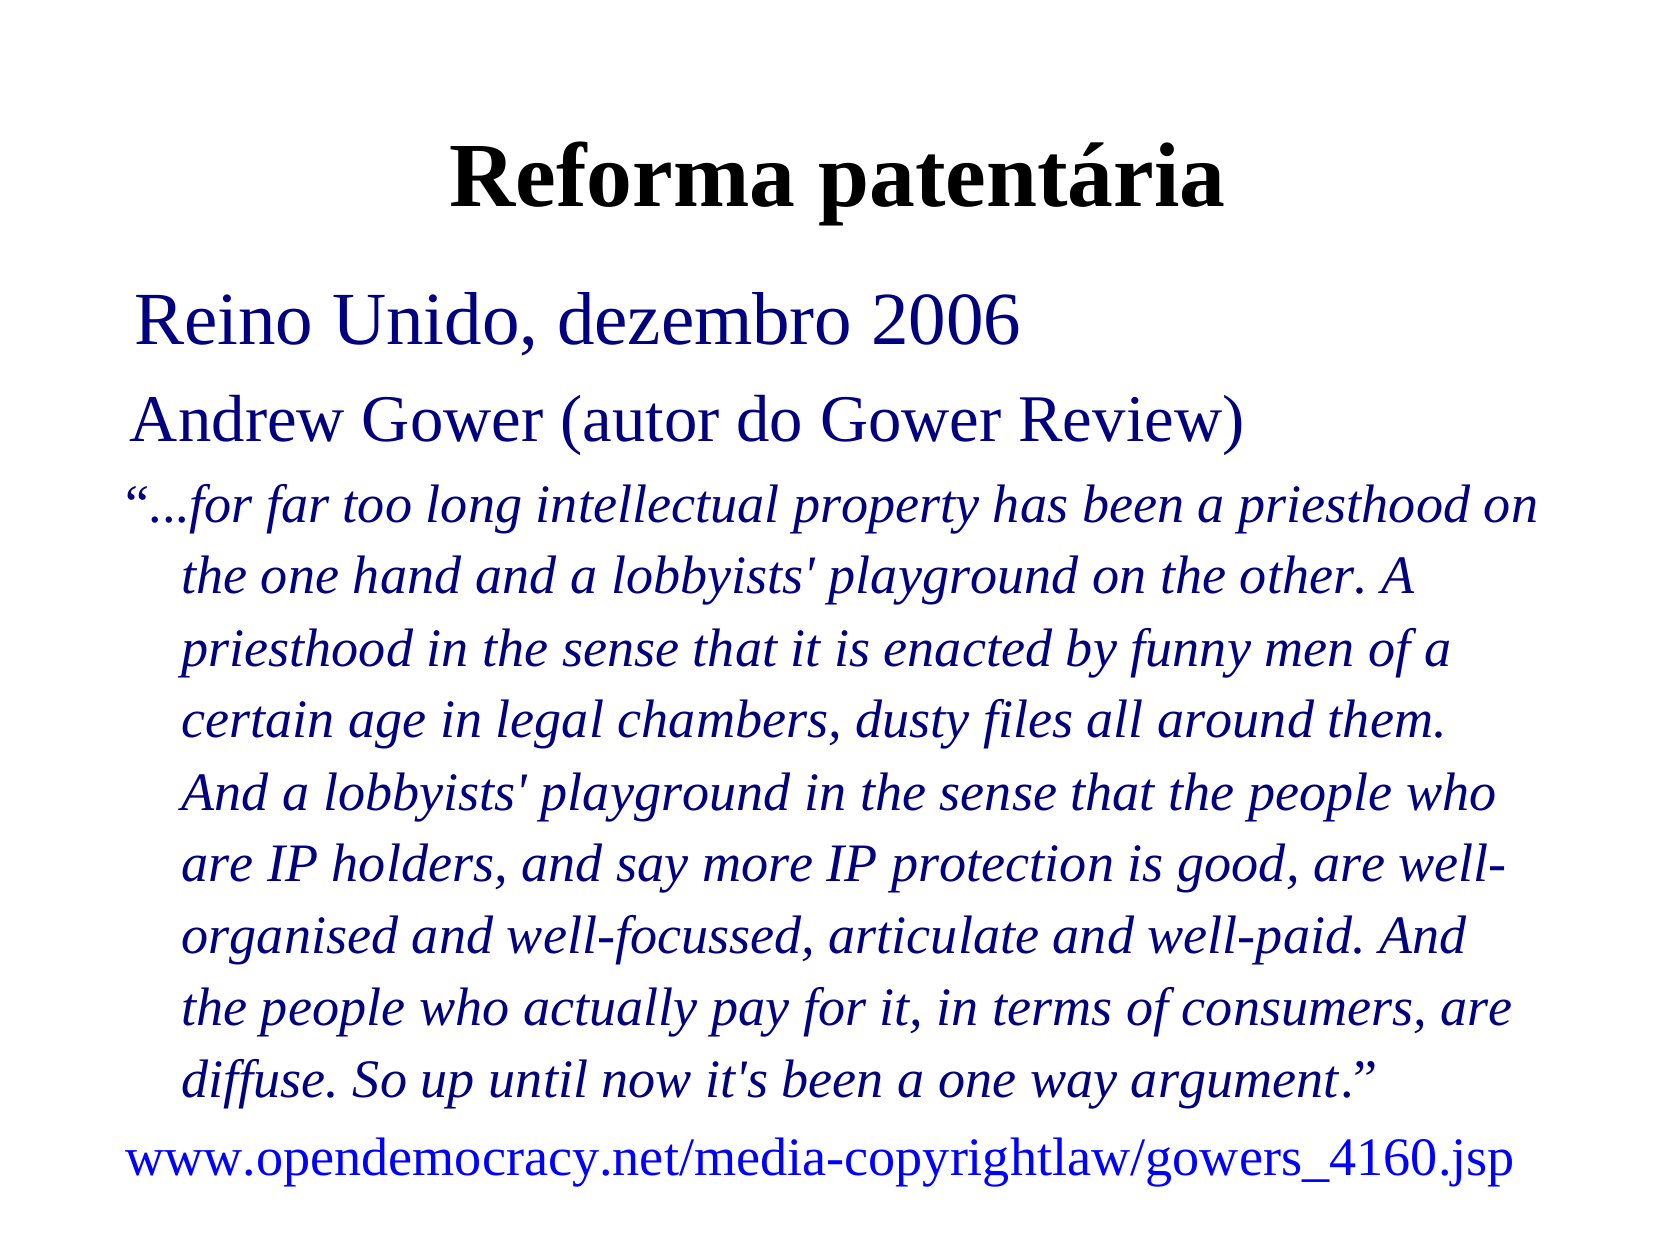

# Reforma patentária
Reino Unido, dezembro 2006
Andrew Gower (autor do Gower Review)
“...for far too long intellectual property has been a priesthood on the one hand and a lobbyists' playground on the other. A priesthood in the sense that it is enacted by funny men of a certain age in legal chambers, dusty files all around them. And a lobbyists' playground in the sense that the people who are IP holders, and say more IP protection is good, are well-organised and well-focussed, articulate and well-paid. And the people who actually pay for it, in terms of consumers, are diffuse. So up until now it's been a one way argument.”
www.opendemocracy.net/media-copyrightlaw/gowers_4160.jsp